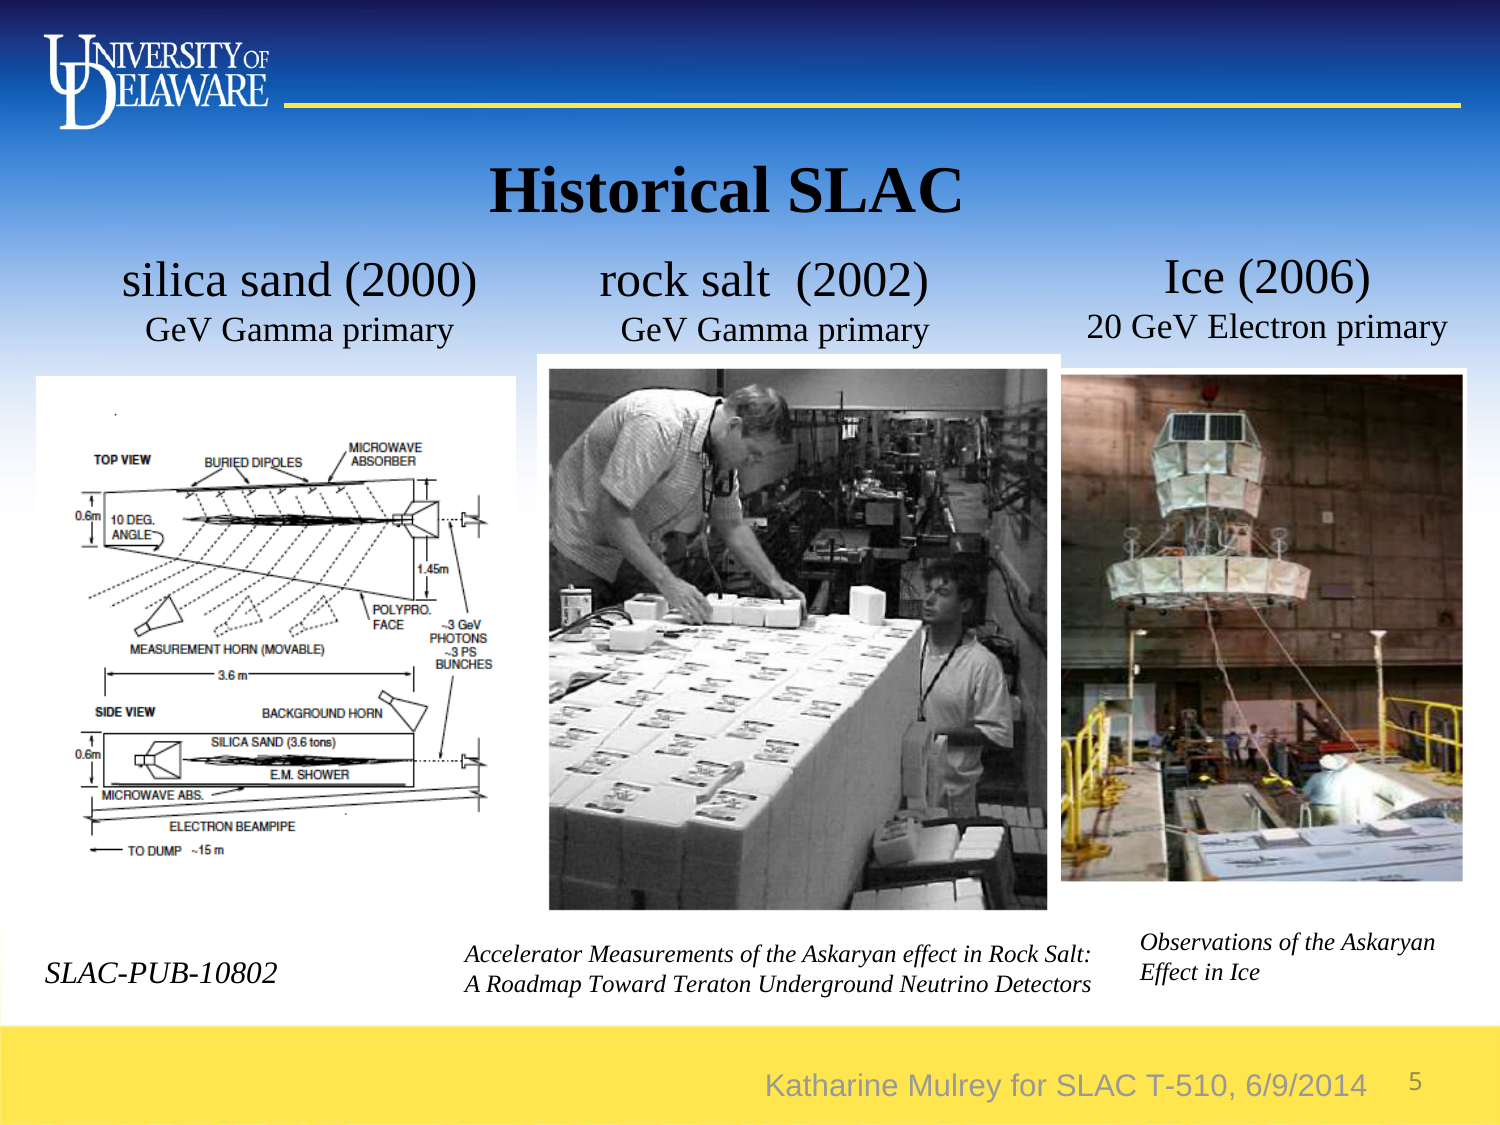

Historical SLAC
Ice (2006)
20 GeV Electron primary
silica sand (2000)
GeV Gamma primary
rock salt (2002)
GeV Gamma primary
Observations of the Askaryan
Effect in Ice
Accelerator Measurements of the Askaryan effect in Rock Salt:
A Roadmap Toward Teraton Underground Neutrino Detectors
SLAC-PUB-10802
5
Katharine Mulrey for SLAC T-510, 6/9/2014